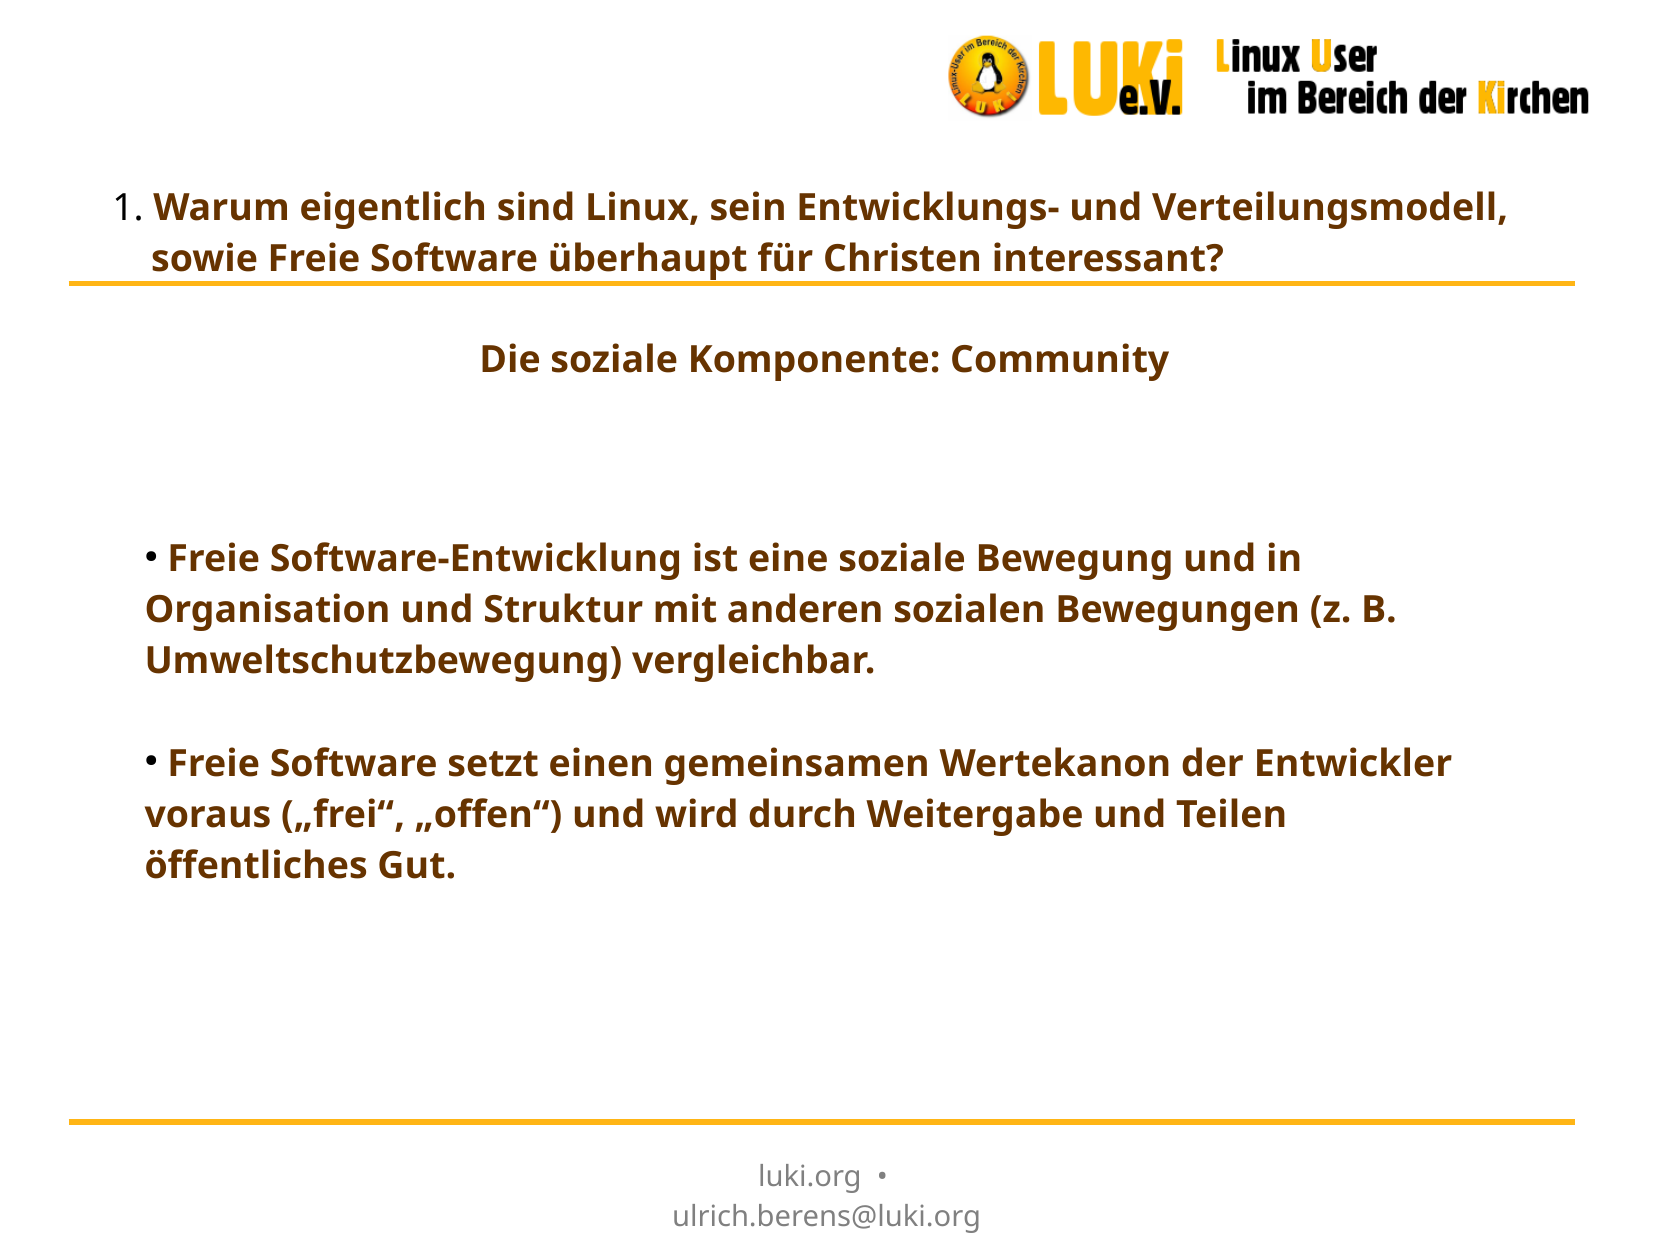

Warum eigentlich sind Linux, sein Entwicklungs- und Verteilungsmodell,
 sowie Freie Software überhaupt für Christen interessant?
Die soziale Komponente: Community
 Freie Software-Entwicklung ist eine soziale Bewegung und in Organisation und Struktur mit anderen sozialen Bewegungen (z. B. Umweltschutzbewegung) vergleichbar.
 Freie Software setzt einen gemeinsamen Wertekanon der Entwickler voraus („frei“, „offen“) und wird durch Weitergabe und Teilen öffentliches Gut.
luki.org • ulrich.berens@luki.org